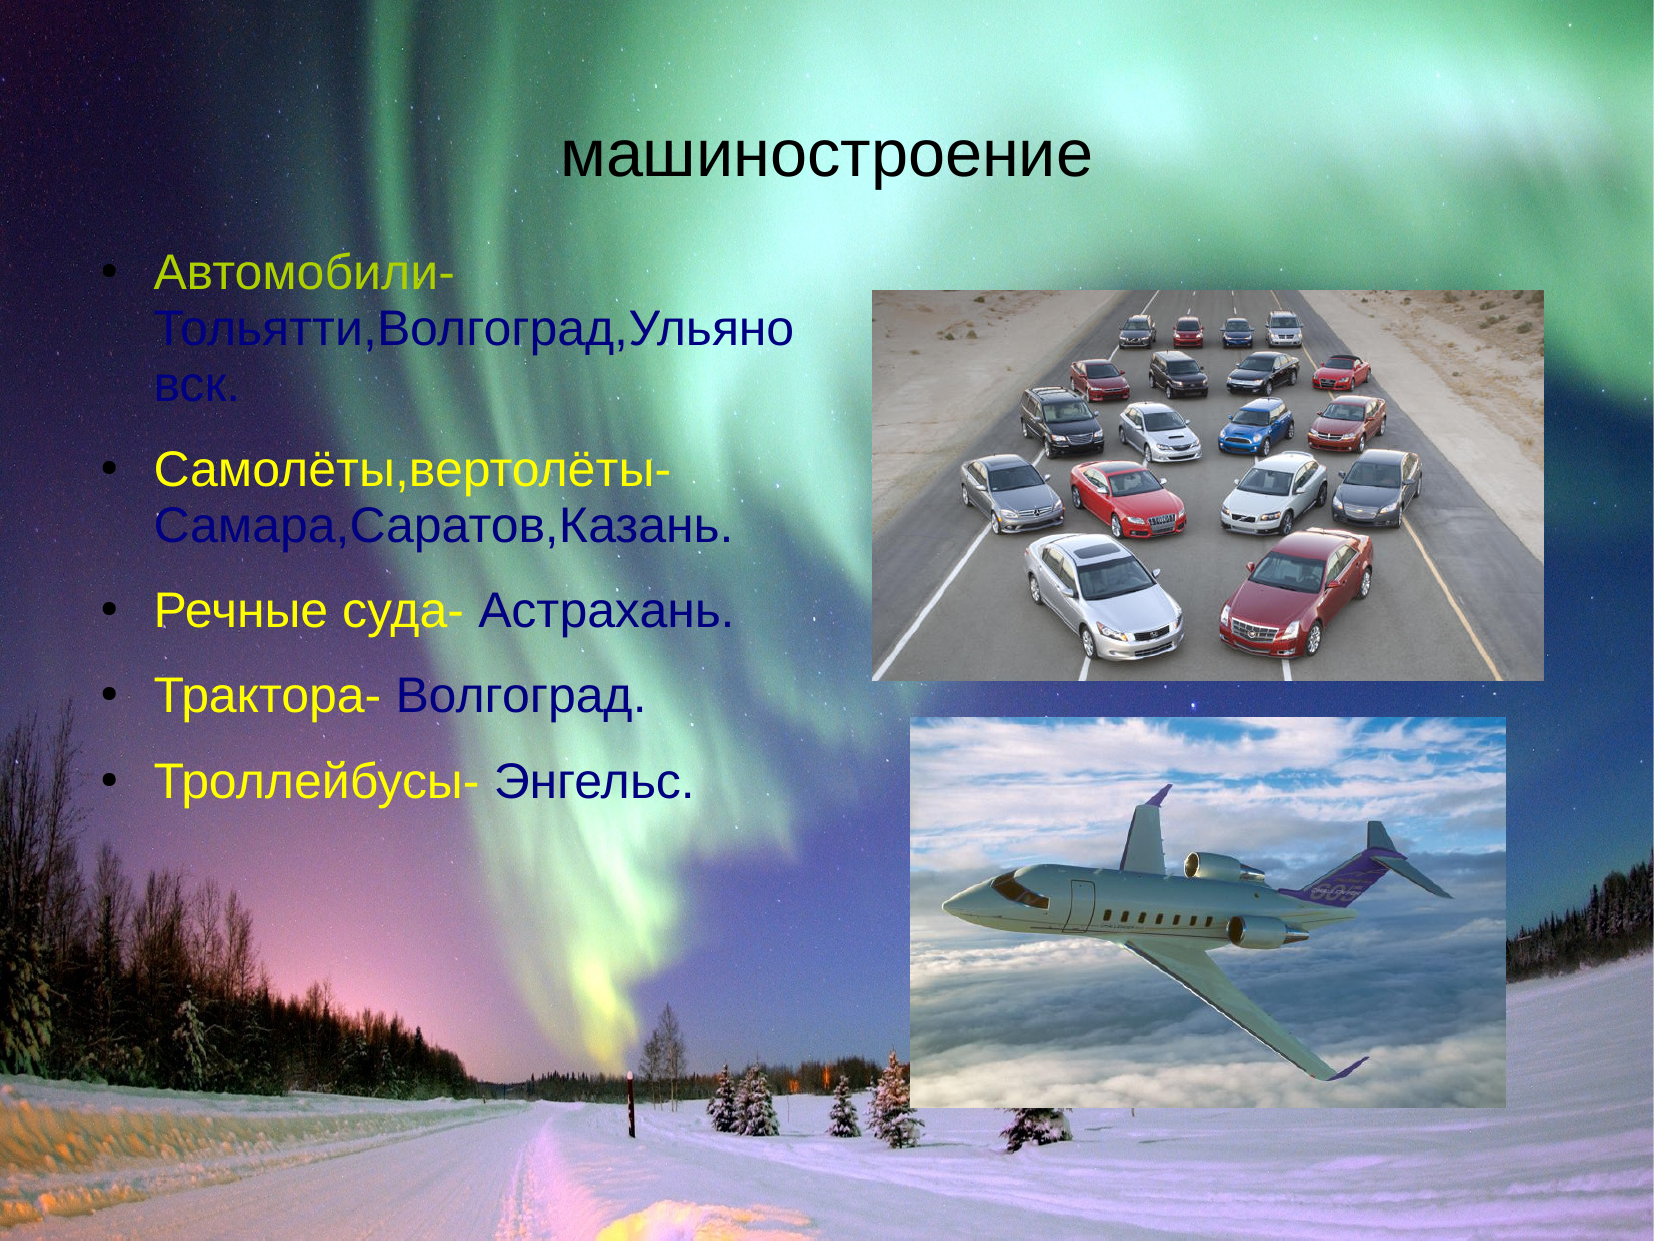

# машиностроение
Автомобили- Тольятти,Волгоград,Ульяновск.
Самолёты,вертолёты- Самара,Саратов,Казань.
Речные суда- Астрахань.
Трактора- Волгоград.
Троллейбусы- Энгельс.